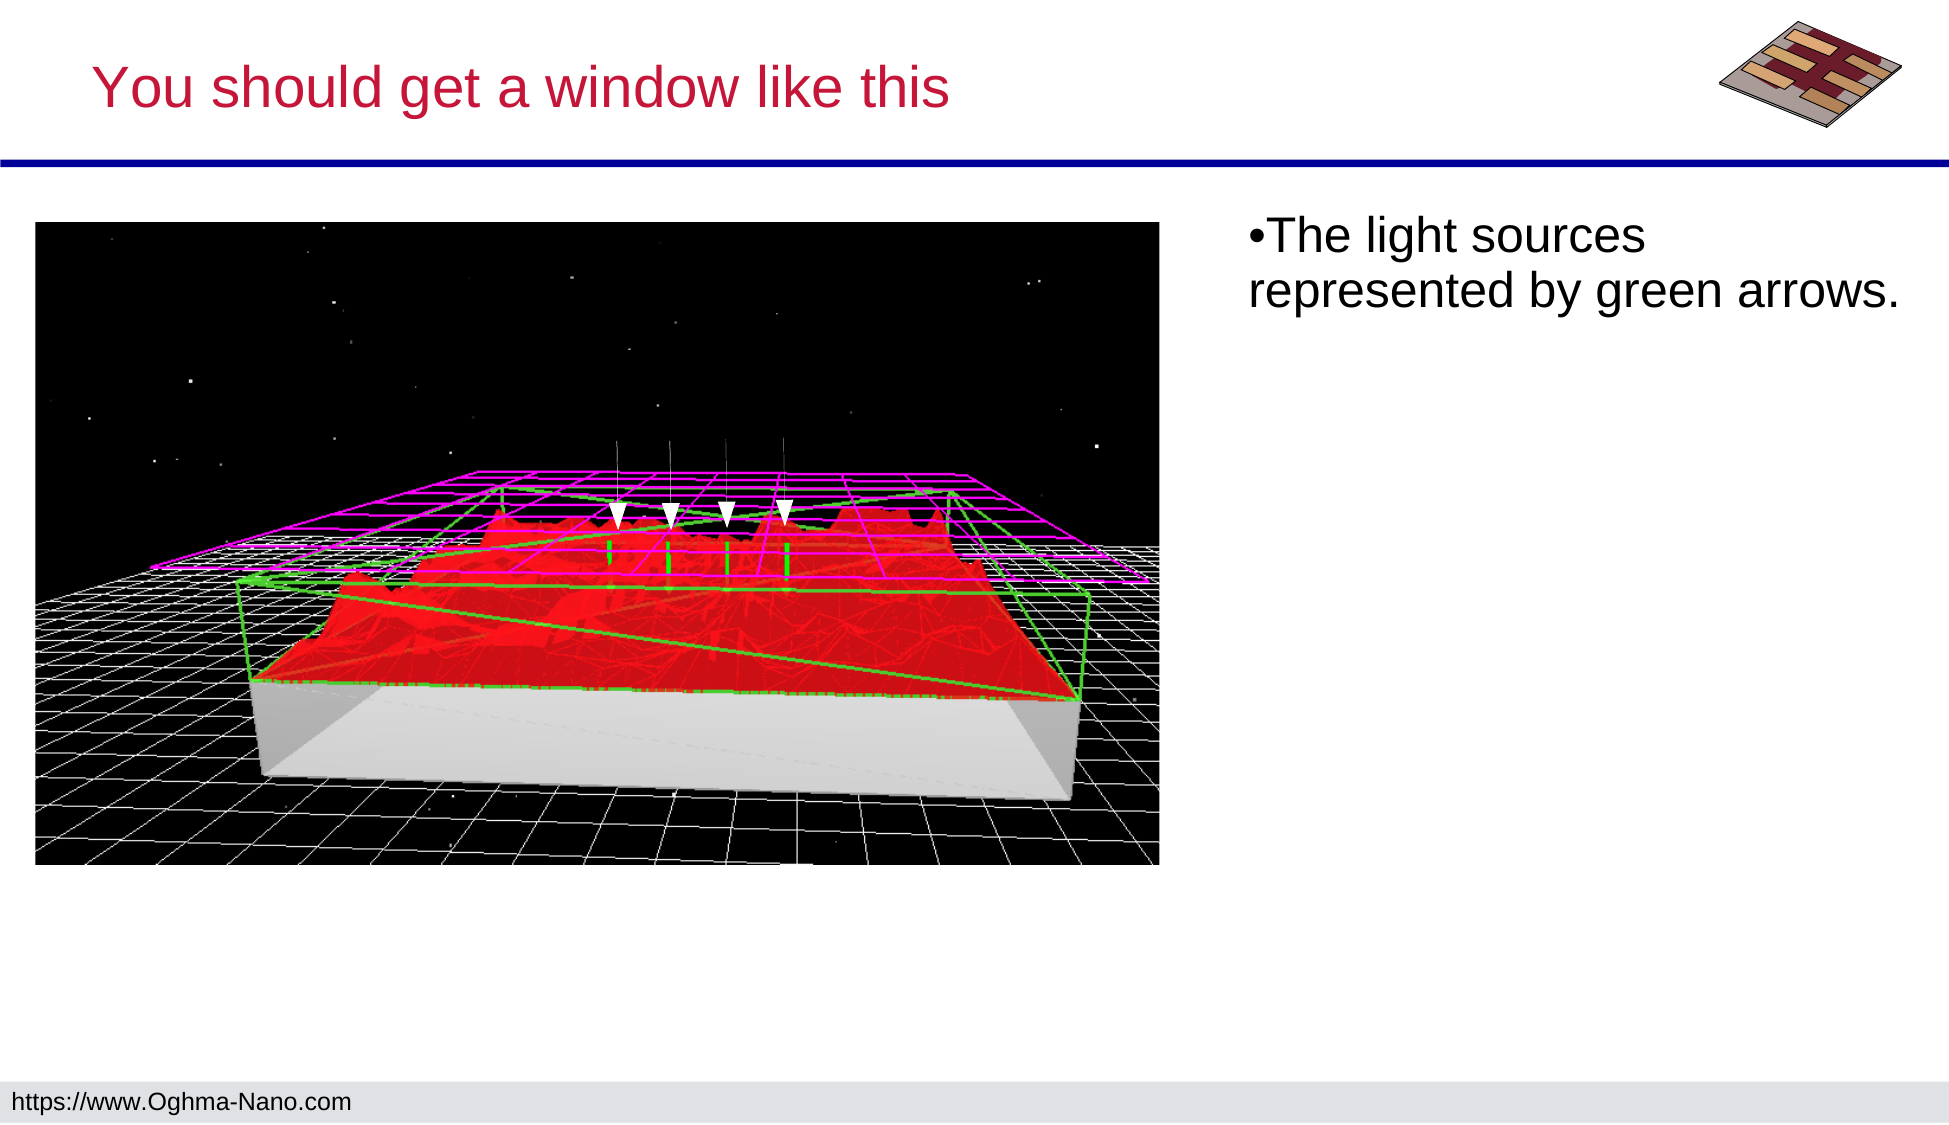

# You should get a window like this
The light sources represented by green arrows.